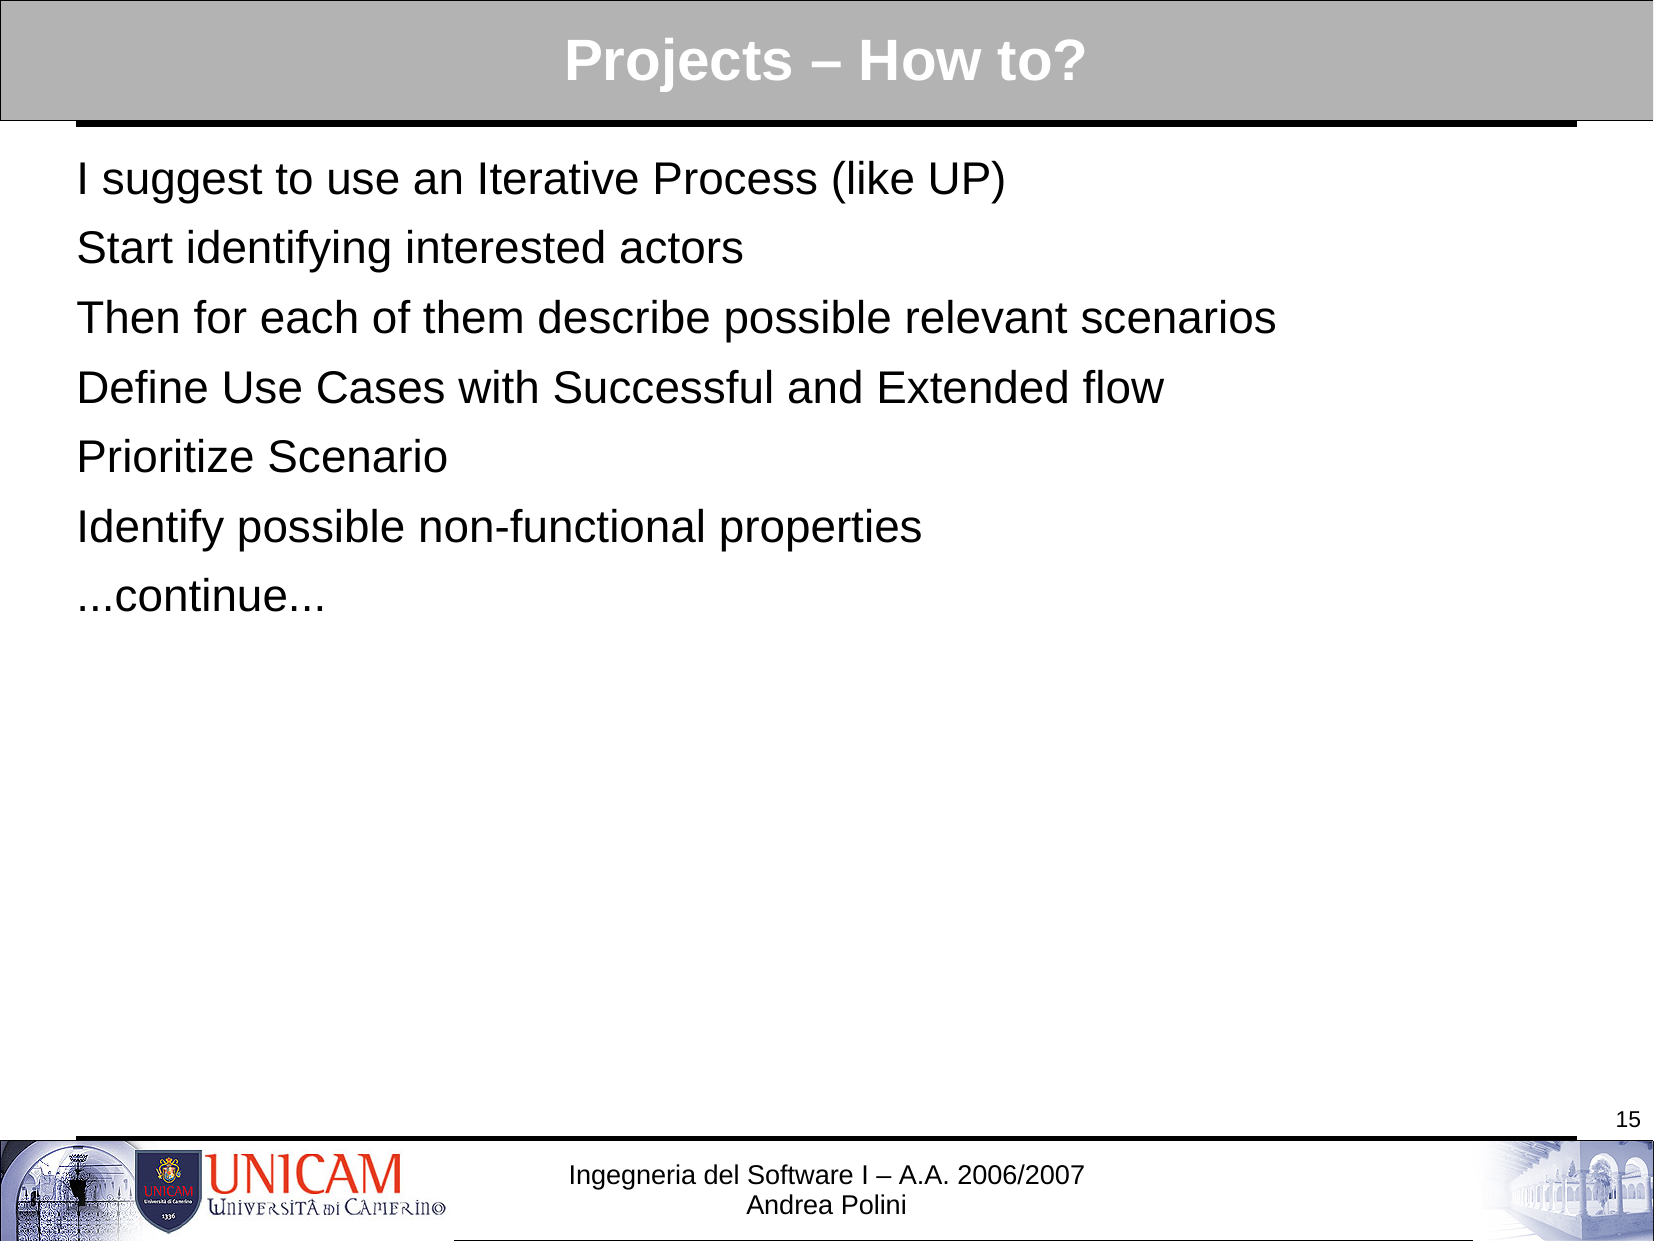

# Projects – How to?
I suggest to use an Iterative Process (like UP)
Start identifying interested actors
Then for each of them describe possible relevant scenarios
Define Use Cases with Successful and Extended flow
Prioritize Scenario
Identify possible non-functional properties
...continue...
15